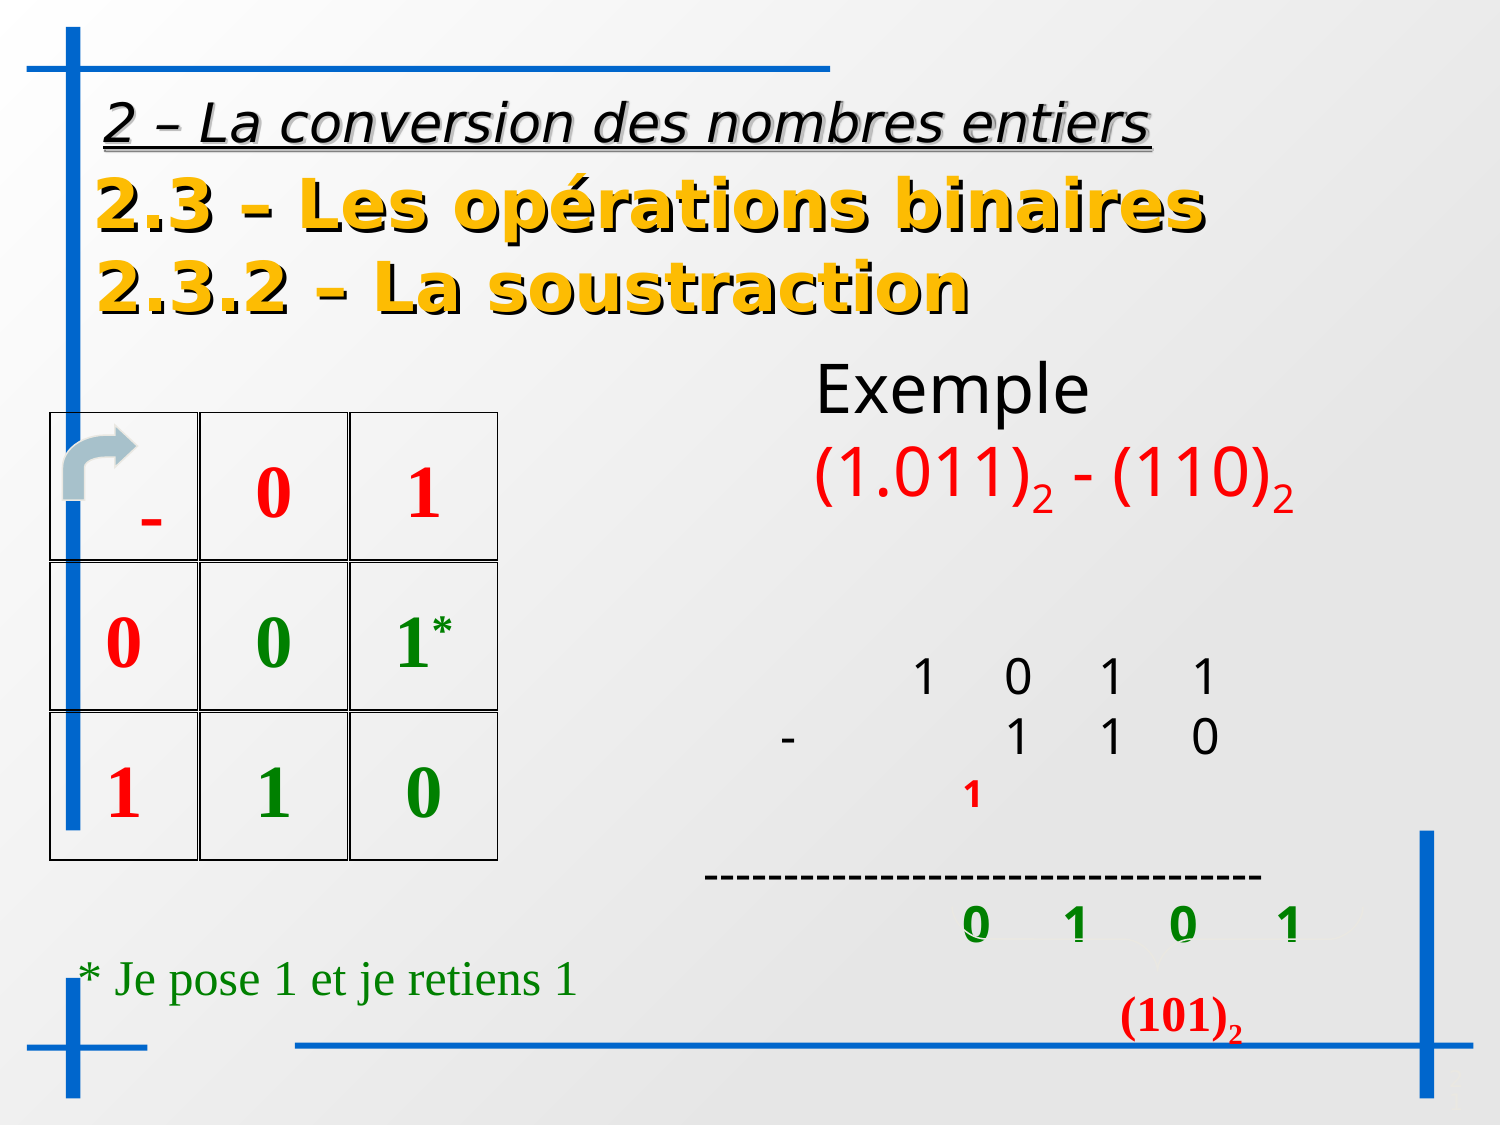

# 2 – La conversion des nombres entiers
2.3 – Les opérations binaires
2.3.2 – La soustraction
Exemple
(1.011)2 - (110)2
 -
0
1
0
1
0
1*
 1 0 1 1
 - 1 1 0
 -----------------------------------
1
0
1
0
1
0
1
(101)2
* Je pose 1 et je retiens 1